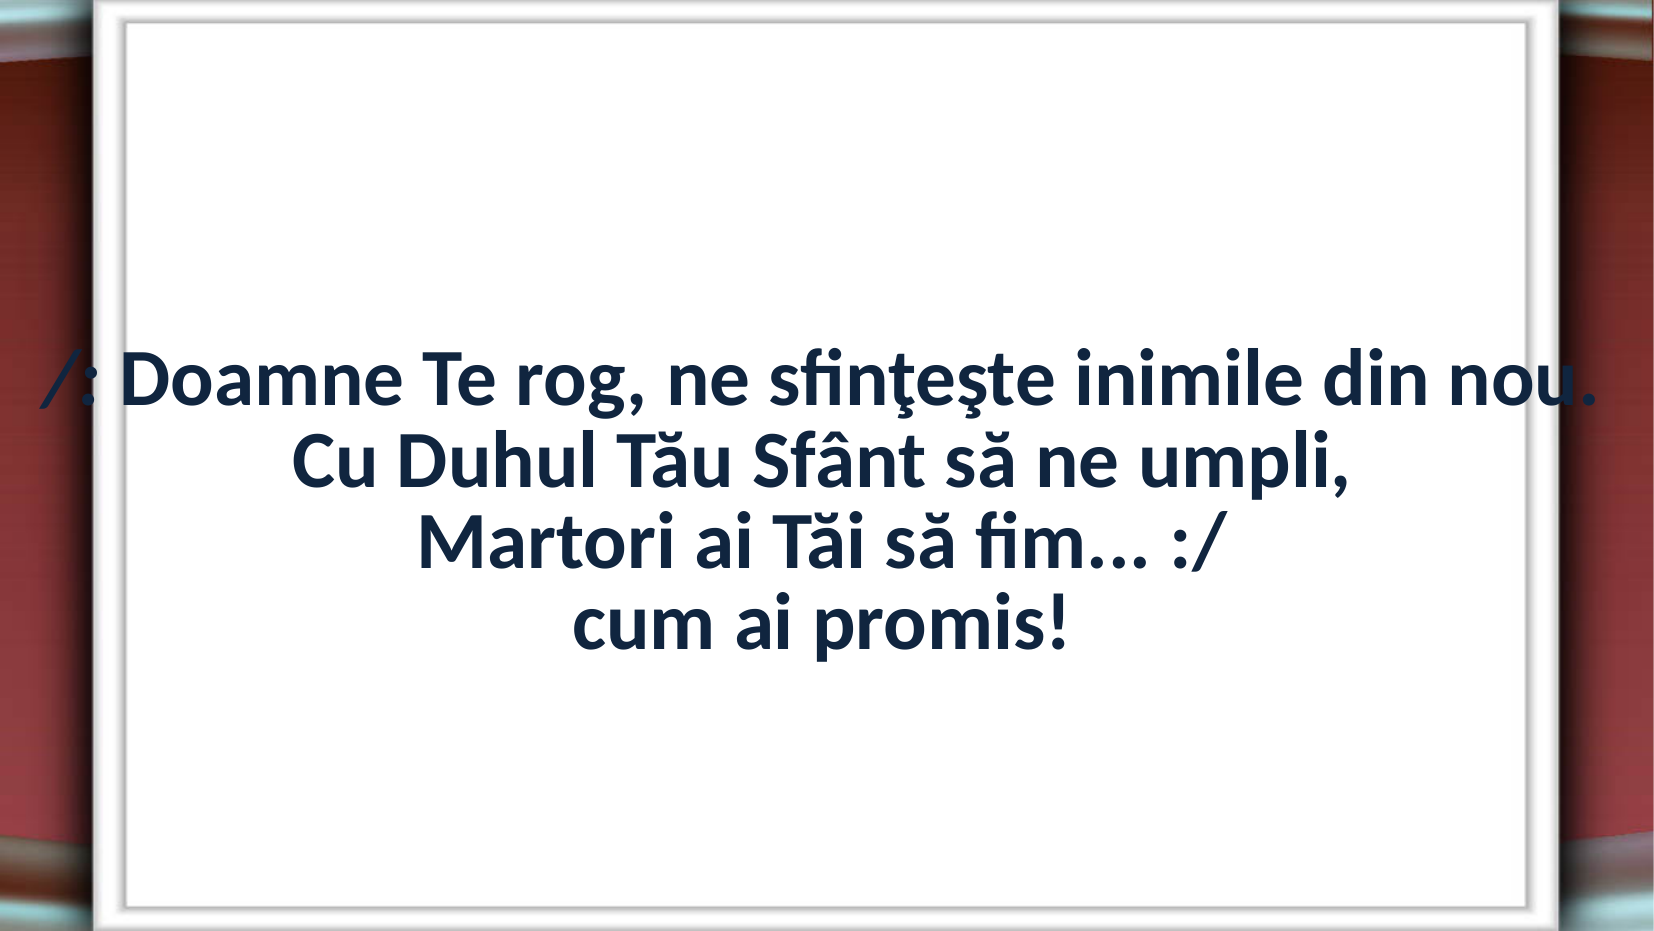

/: Doamne Te rog, ne sfinţeşte inimile din nou.
Cu Duhul Tău Sfânt să ne umpli,
Martori ai Tăi să fim... :/
cum ai promis!